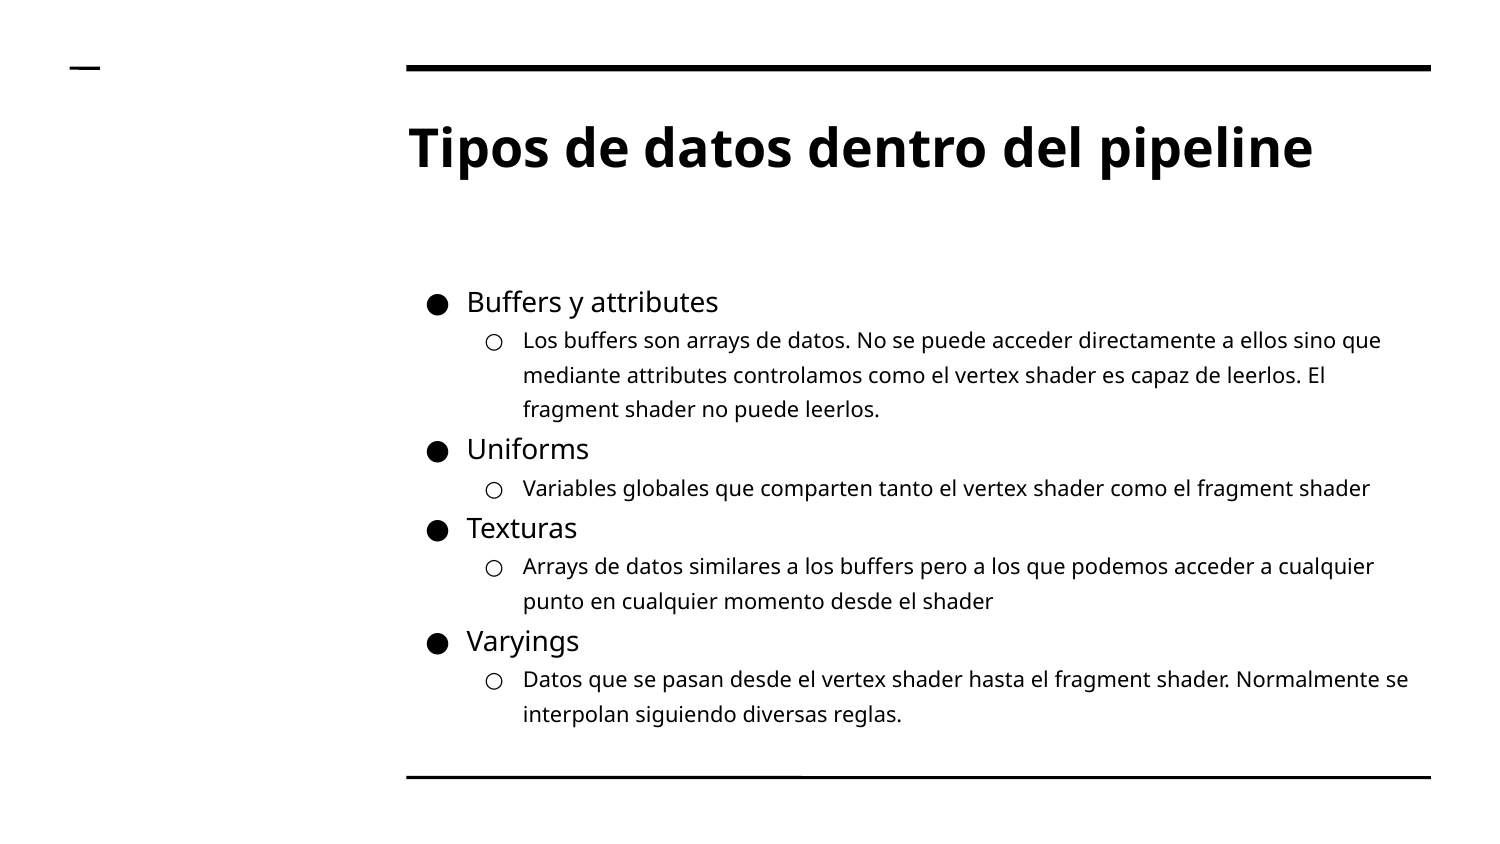

# Tipos de datos dentro del pipeline
Buffers y attributes
Los buffers son arrays de datos. No se puede acceder directamente a ellos sino que mediante attributes controlamos como el vertex shader es capaz de leerlos. El fragment shader no puede leerlos.
Uniforms
Variables globales que comparten tanto el vertex shader como el fragment shader
Texturas
Arrays de datos similares a los buffers pero a los que podemos acceder a cualquier punto en cualquier momento desde el shader
Varyings
Datos que se pasan desde el vertex shader hasta el fragment shader. Normalmente se interpolan siguiendo diversas reglas.